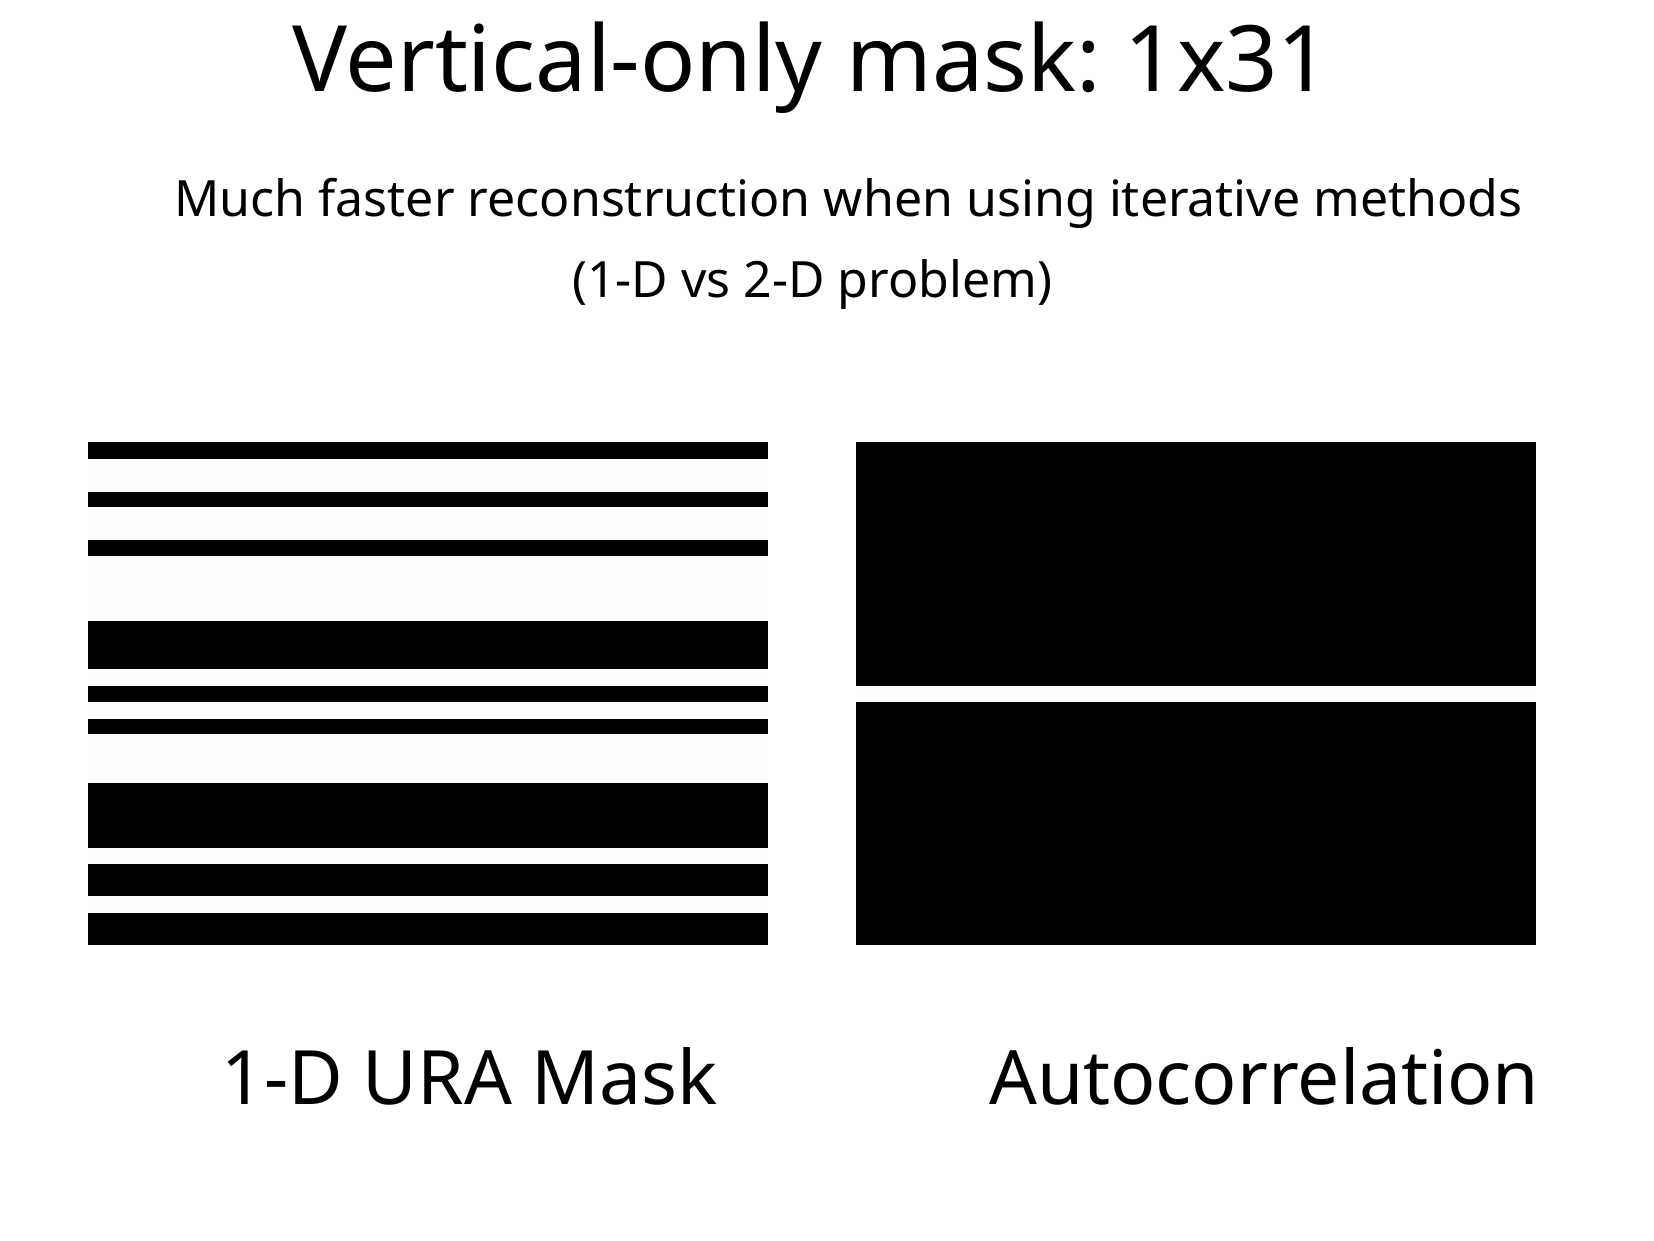

# Vertical-only mask: 1x31 Much faster reconstruction when using iterative methods (1-D vs 2-D problem)
1-D URA Mask
Autocorrelation